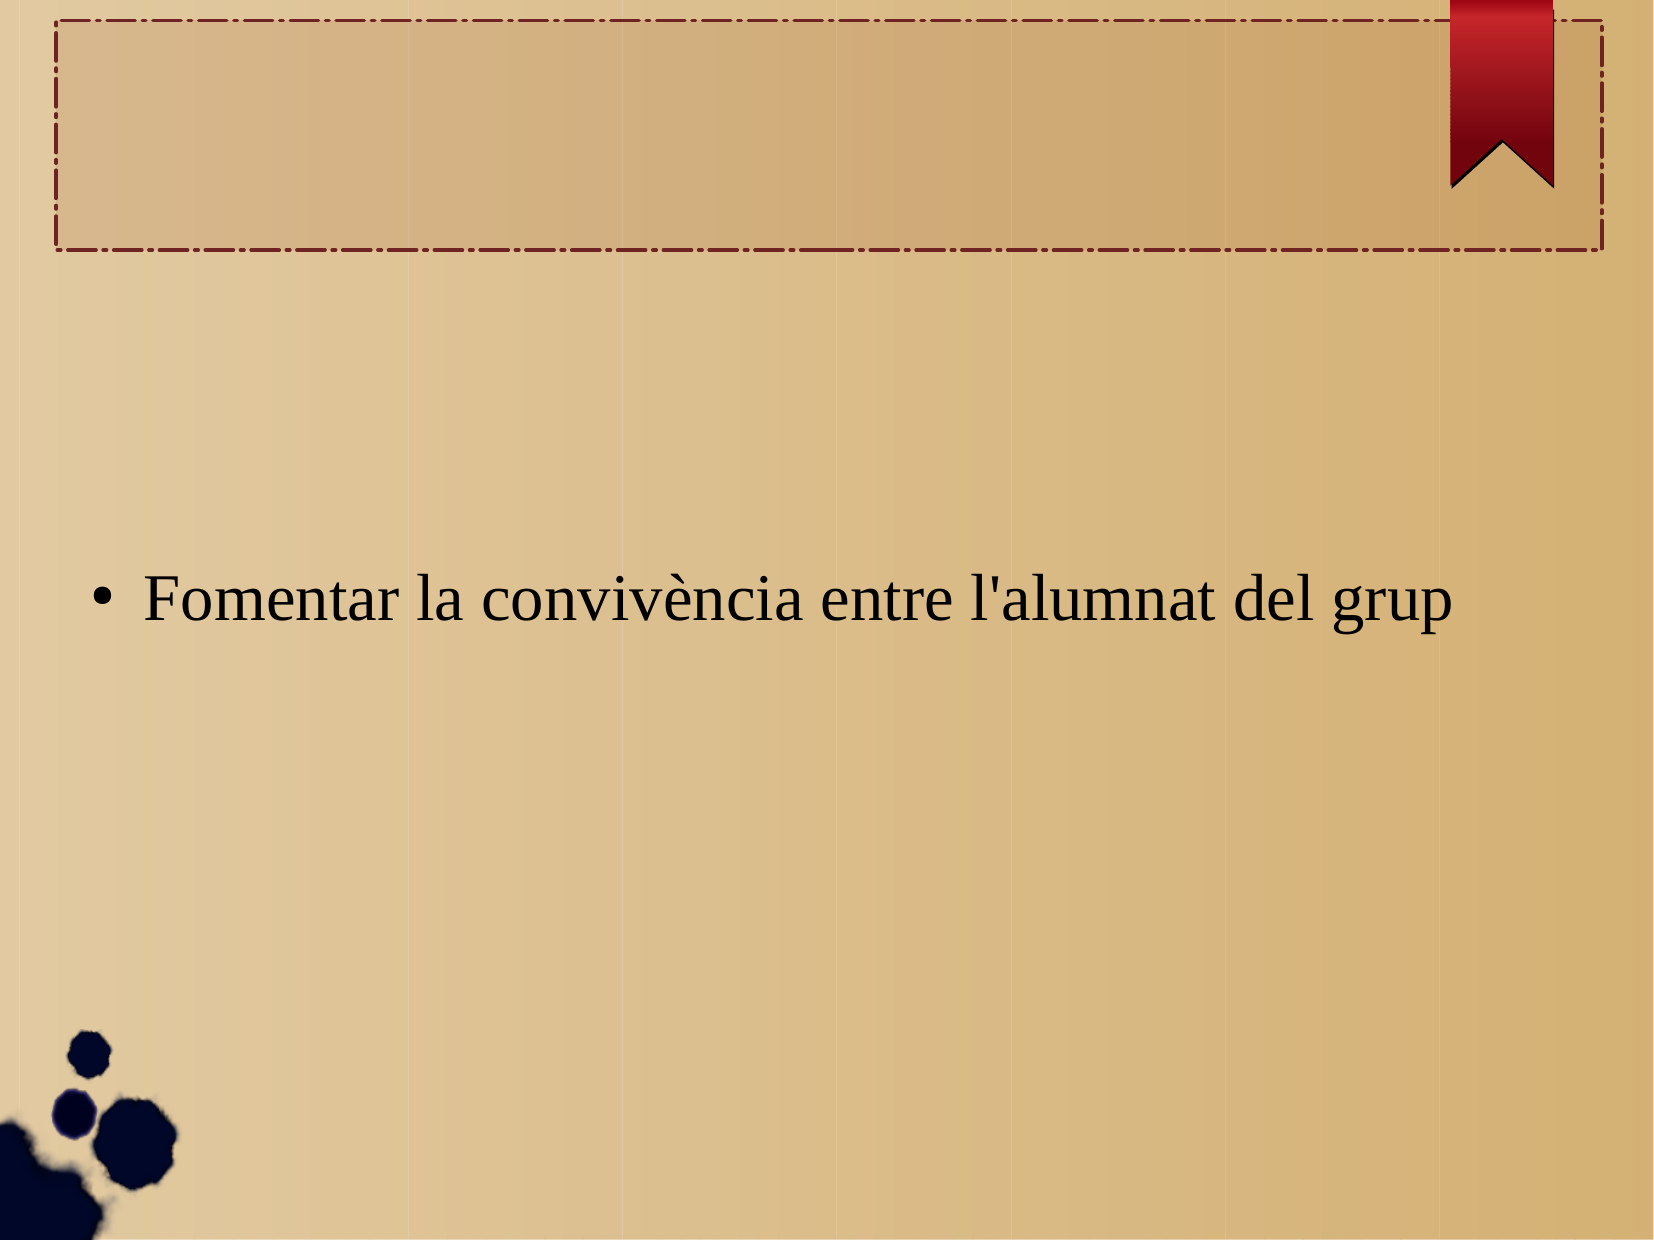

#
Fomentar la convivència entre l'alumnat del grup